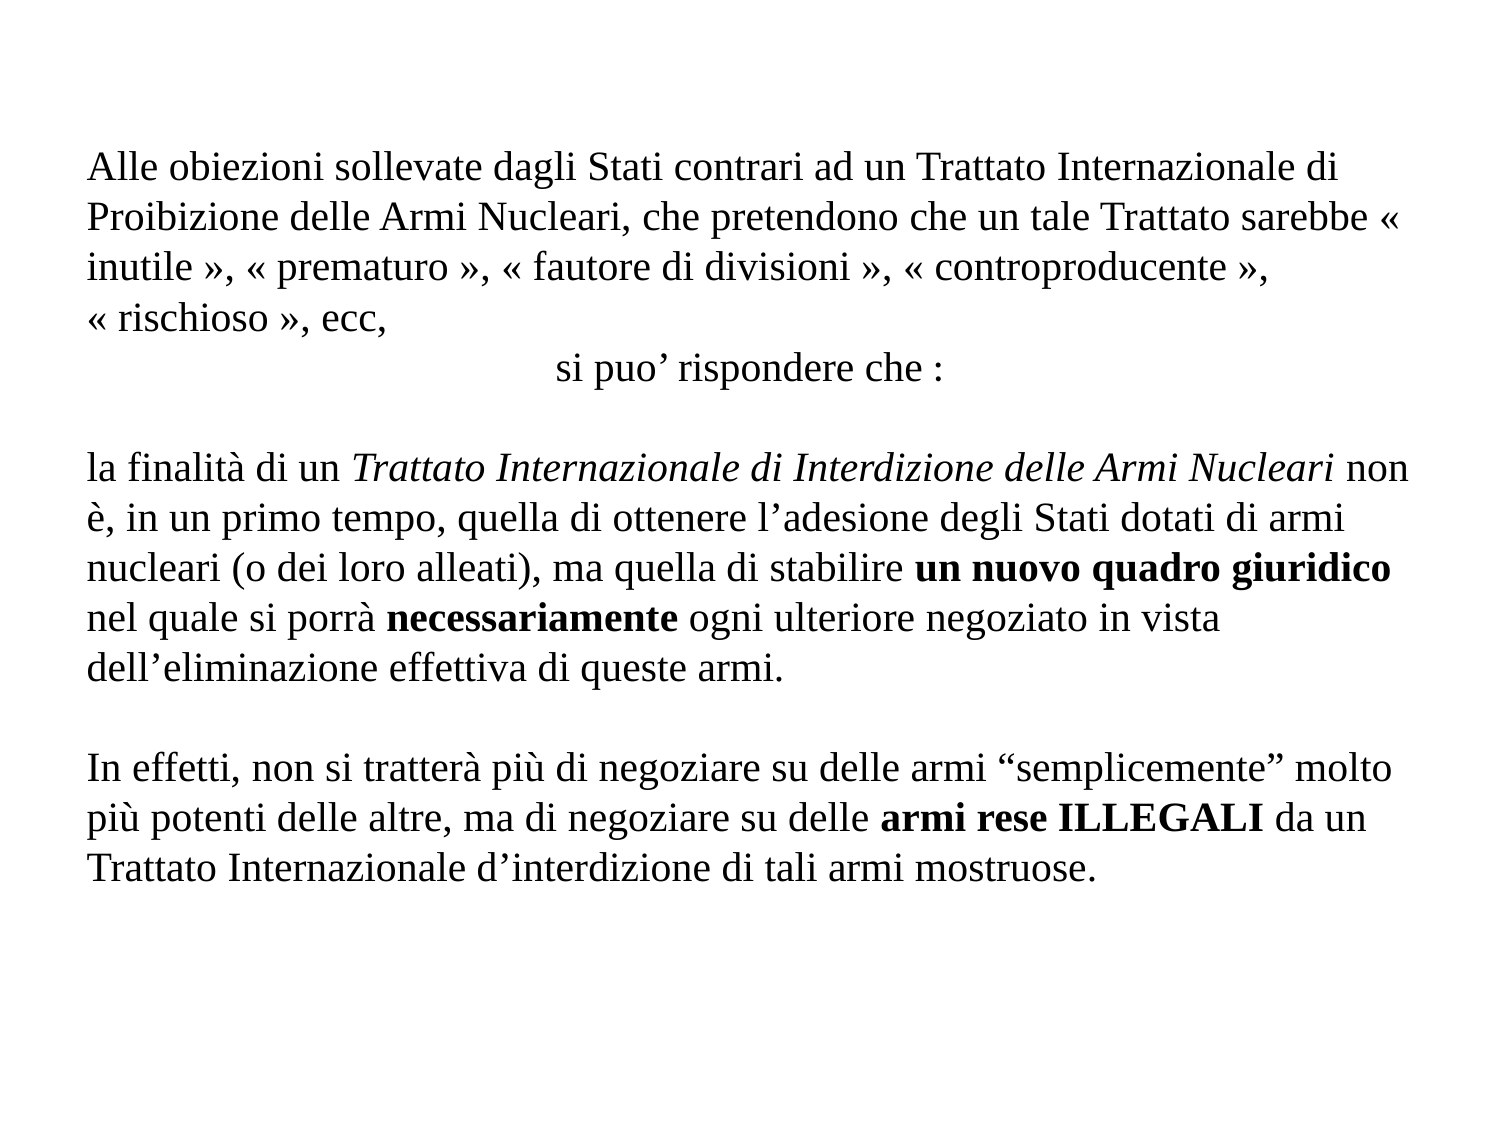

Alle obiezioni sollevate dagli Stati contrari ad un Trattato Internazionale di Proibizione delle Armi Nucleari, che pretendono che un tale Trattato sarebbe « inutile », « prematuro », « fautore di divisioni », « controproducente », « rischioso », ecc,
si puo’ rispondere che :
la finalità di un Trattato Internazionale di Interdizione delle Armi Nucleari non è, in un primo tempo, quella di ottenere l’adesione degli Stati dotati di armi nucleari (o dei loro alleati), ma quella di stabilire un nuovo quadro giuridico nel quale si porrà necessariamente ogni ulteriore negoziato in vista dell’eliminazione effettiva di queste armi.
In effetti, non si tratterà più di negoziare su delle armi “semplicemente” molto più potenti delle altre, ma di negoziare su delle armi rese ILLEGALI da un Trattato Internazionale d’interdizione di tali armi mostruose.